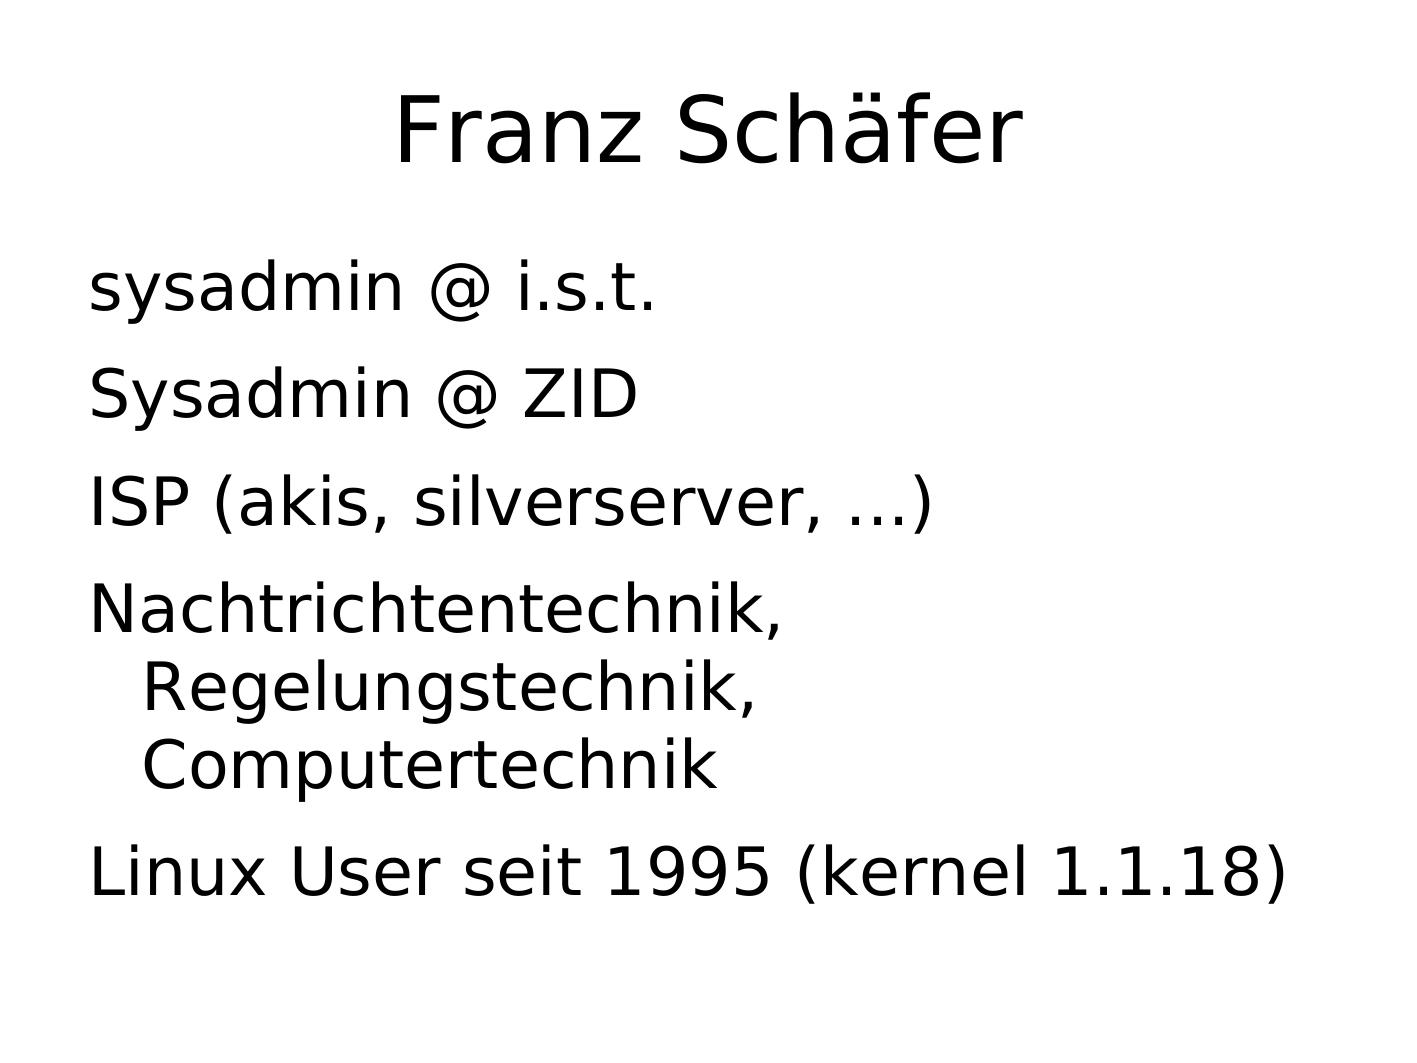

# Franz Schäfer
sysadmin @ i.s.t.
Sysadmin @ ZID
ISP (akis, silverserver, ...)
Nachtrichtentechnik, Regelungstechnik, Computertechnik
Linux User seit 1995 (kernel 1.1.18)